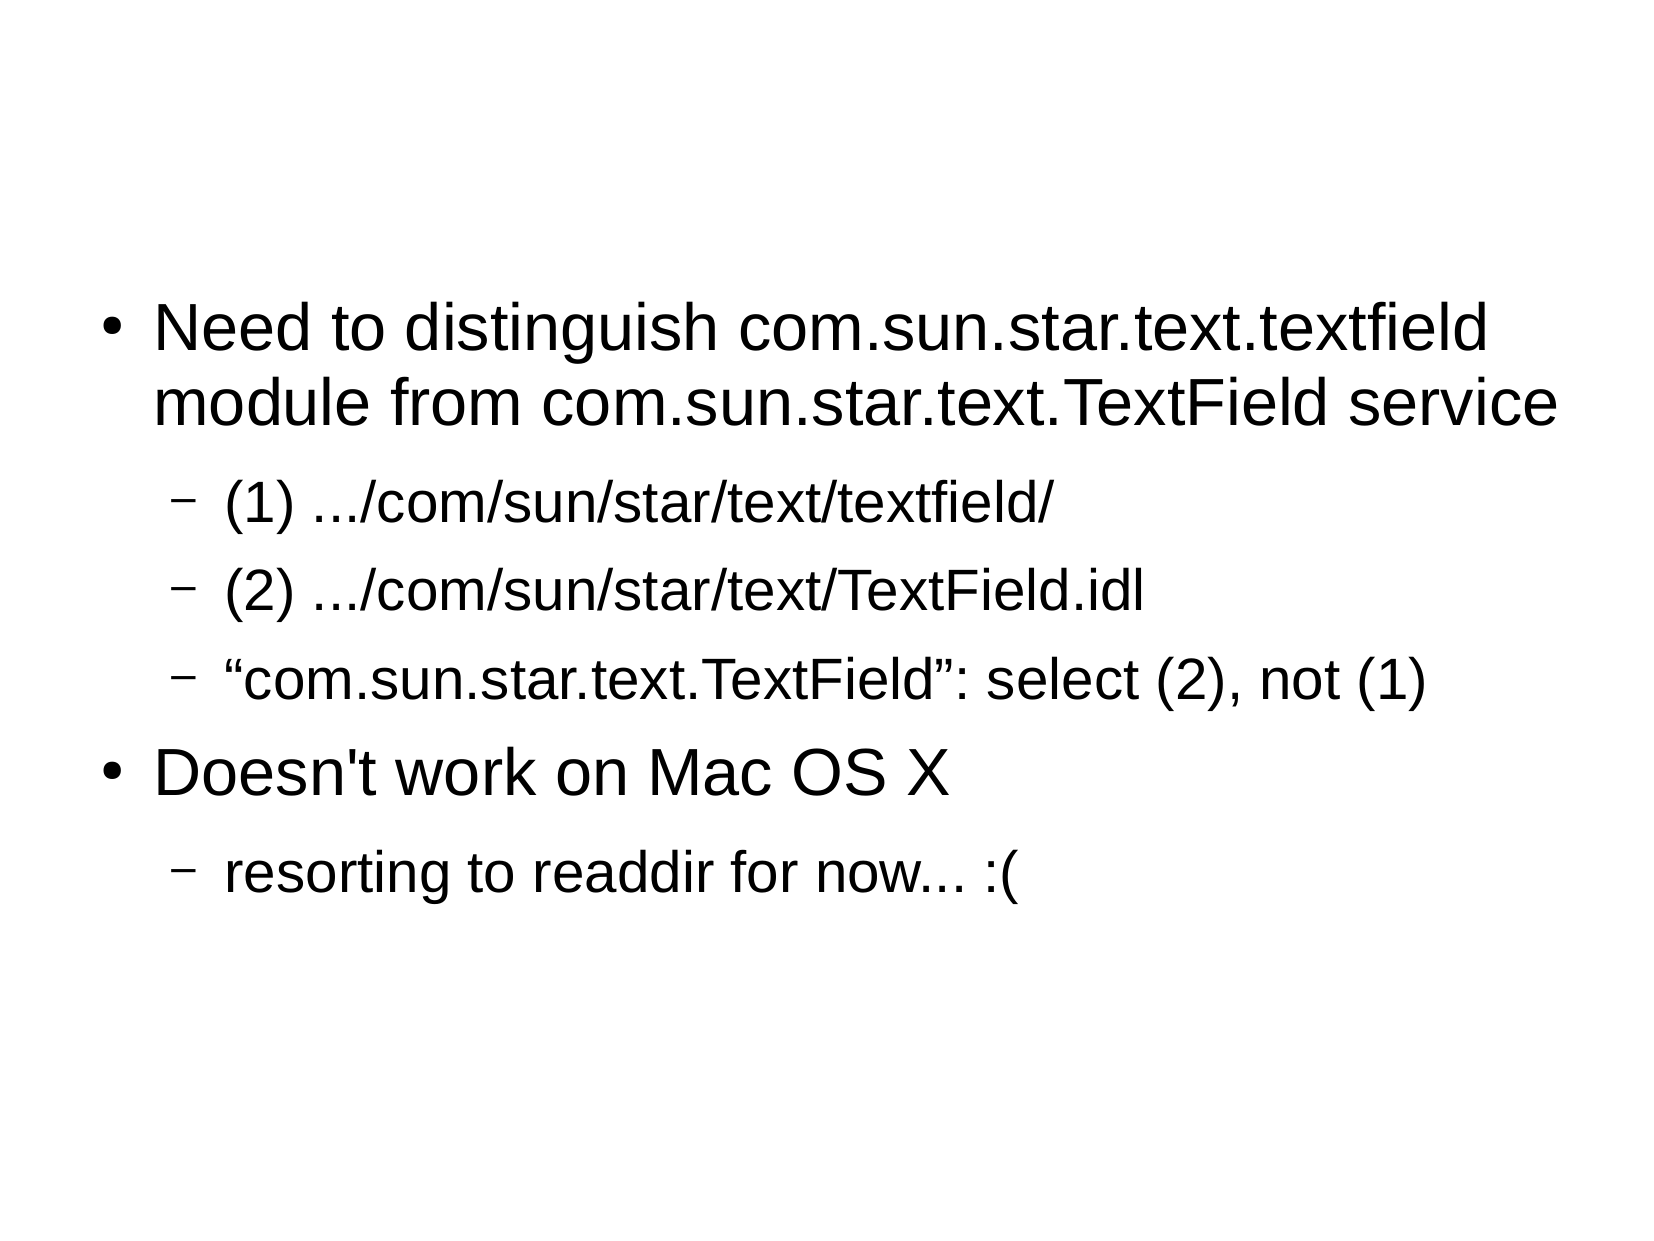

#
Need to distinguish com.sun.star.text.textfield module from com.sun.star.text.TextField service
(1) .../com/sun/star/text/textfield/
(2) .../com/sun/star/text/TextField.idl
“com.sun.star.text.TextField”: select (2), not (1)
Doesn't work on Mac OS X
resorting to readdir for now... :(